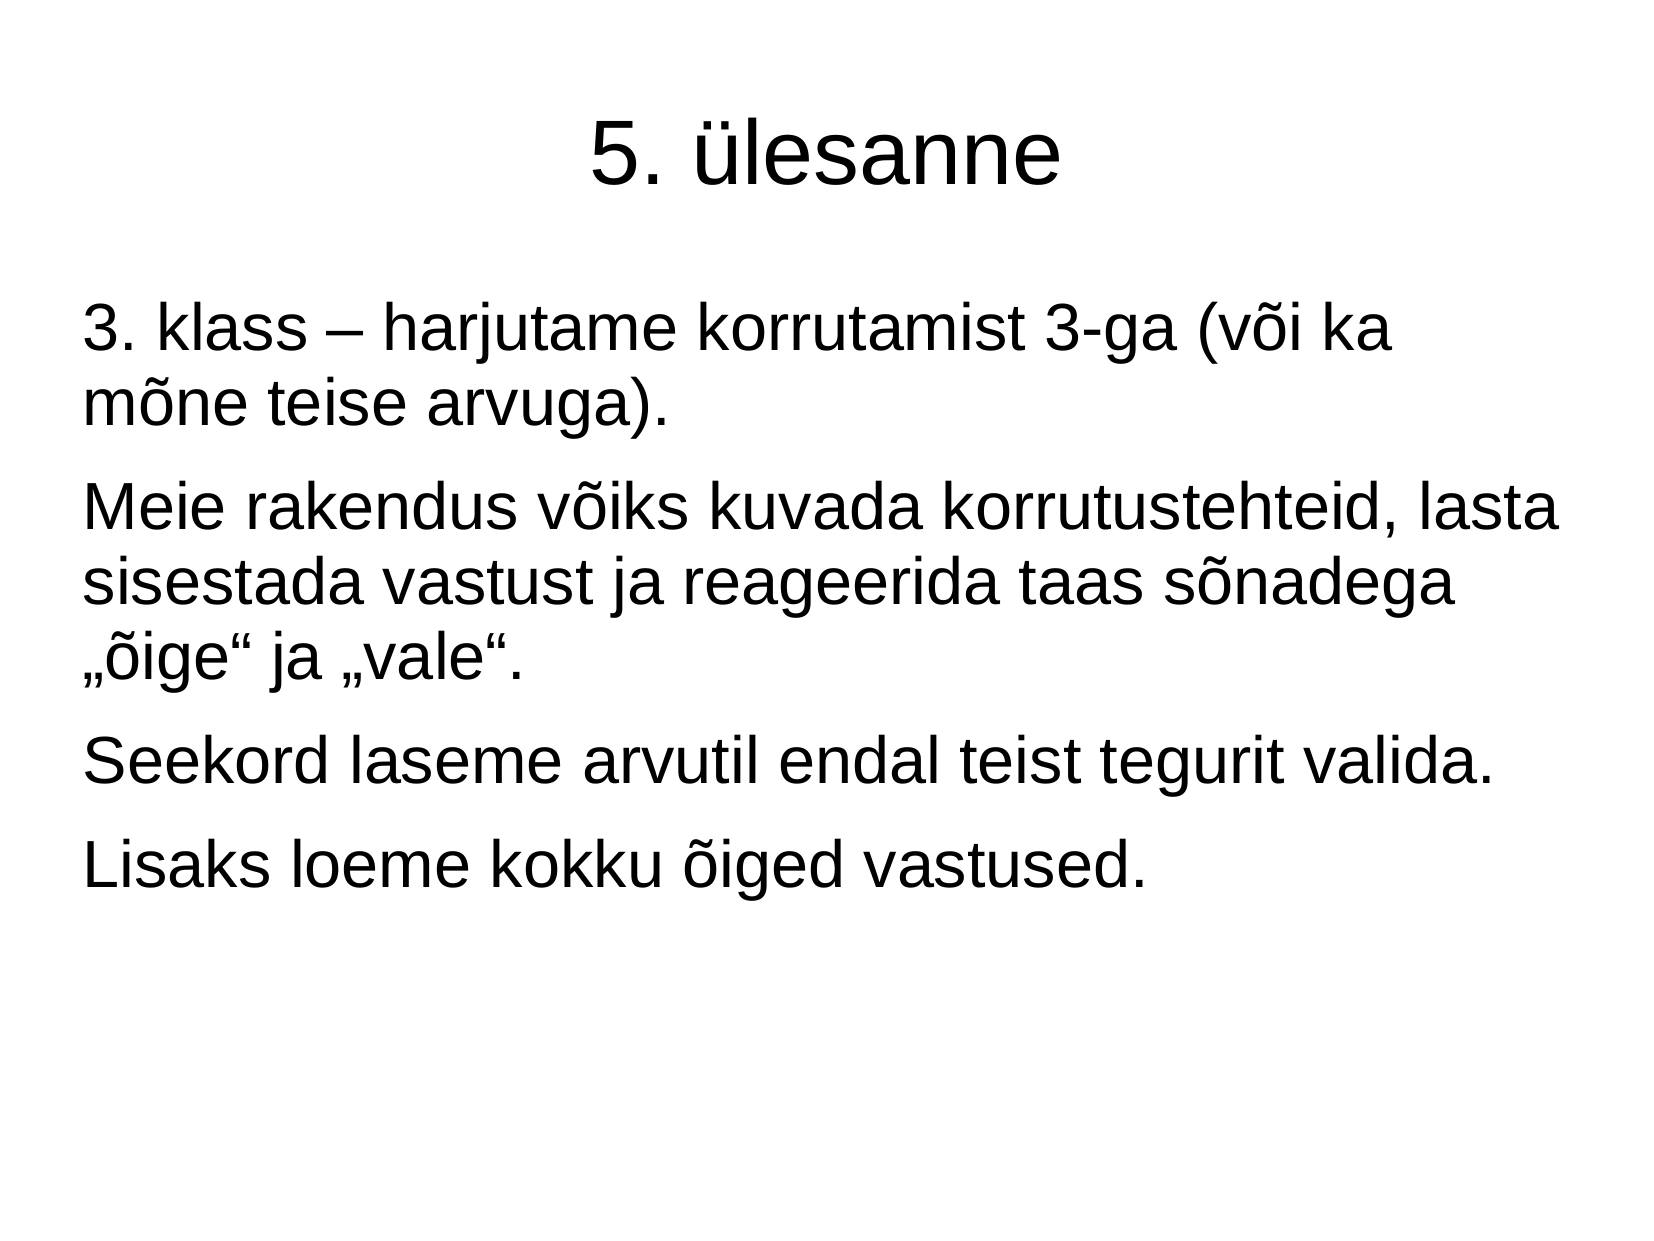

# 5. ülesanne
3. klass – harjutame korrutamist 3-ga (või ka mõne teise arvuga).
Meie rakendus võiks kuvada korrutustehteid, lasta sisestada vastust ja reageerida taas sõnadega „õige“ ja „vale“.
Seekord laseme arvutil endal teist tegurit valida.
Lisaks loeme kokku õiged vastused.